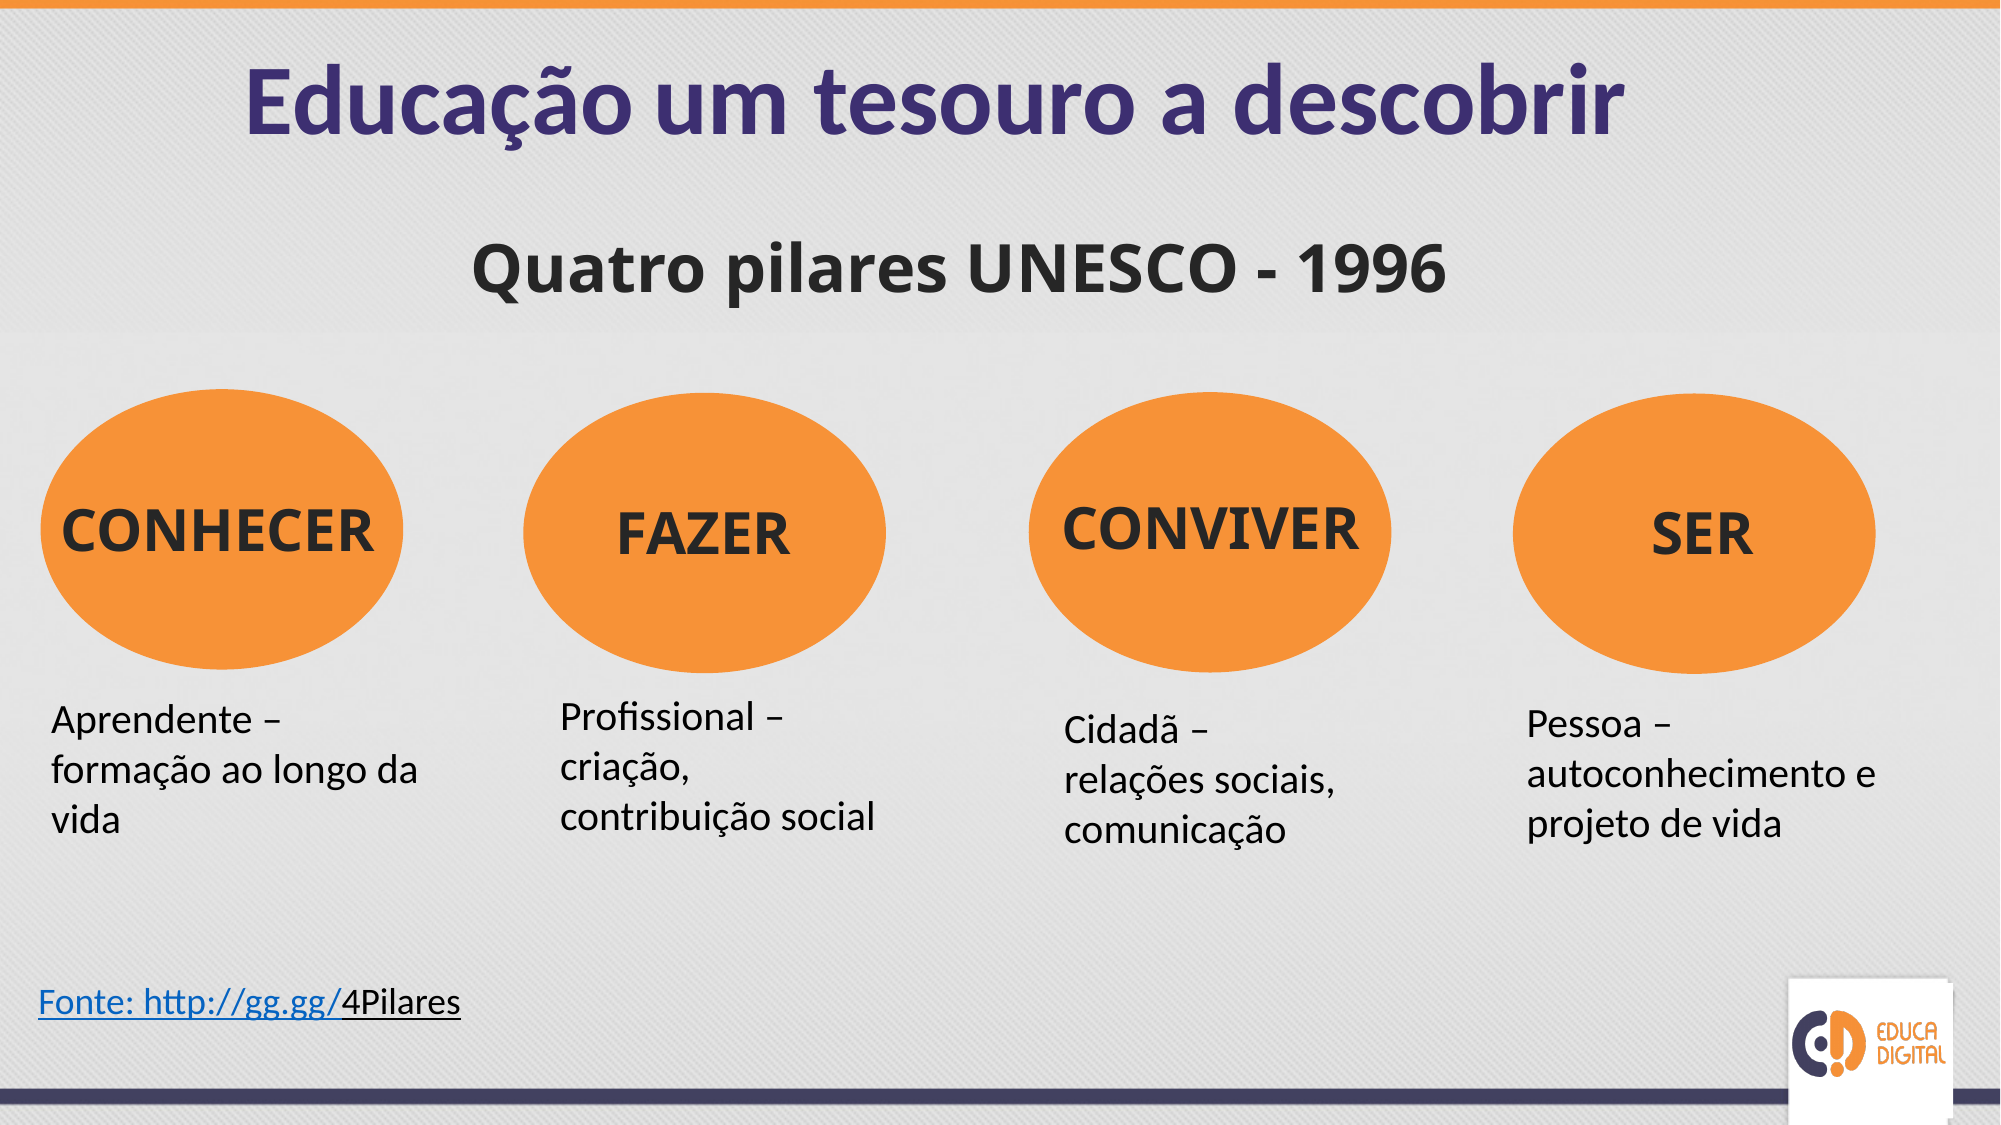

Educação um tesouro a descobrir
Quatro pilares UNESCO - 1996
CONVIVER
CONHECER
FAZER
SER
Profissional – criação, contribuição social
Aprendente – formação ao longo da vida
Pessoa – autoconhecimento e projeto de vida
Cidadã –
relações sociais, comunicação
Fonte: http://gg.gg/4Pilares